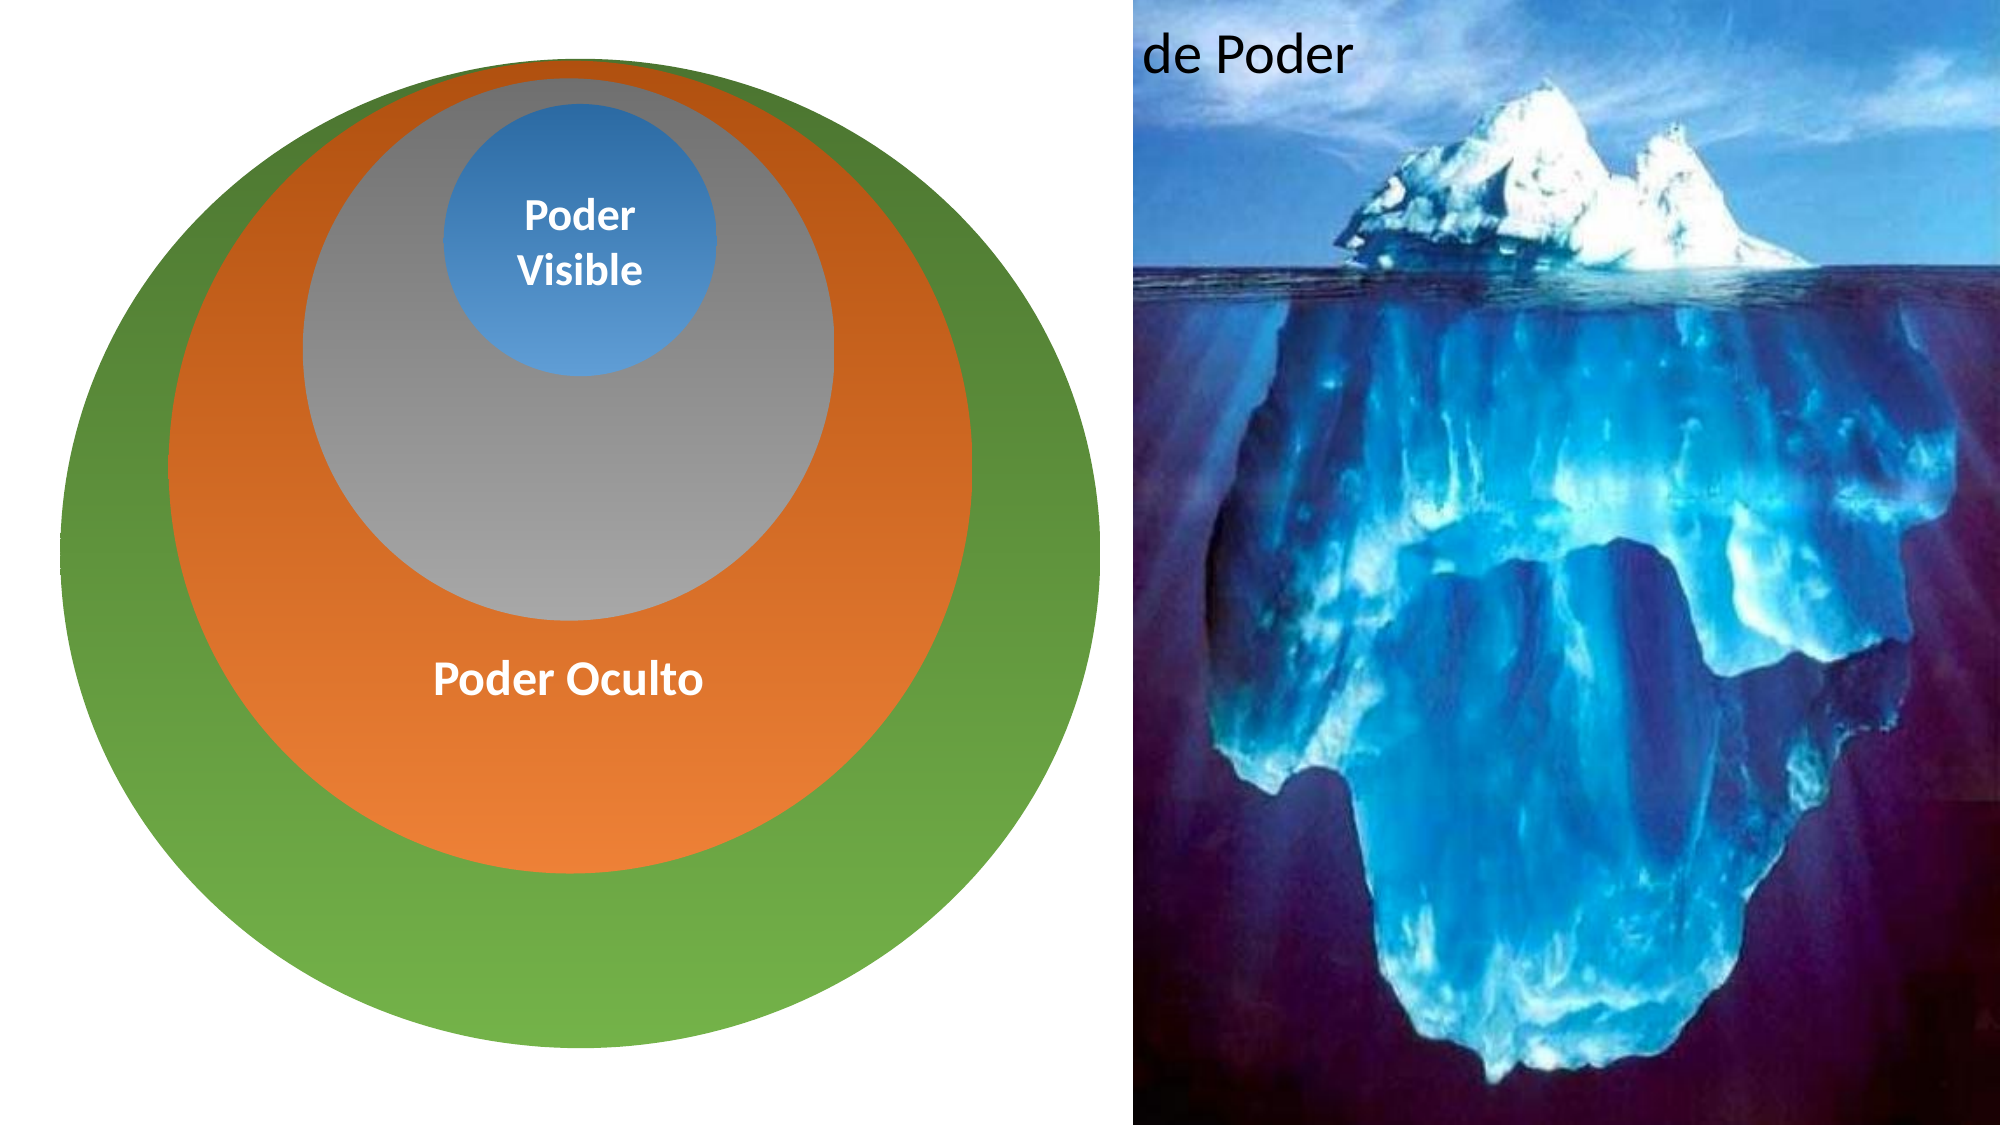

Los 4 Caras de Poder
Poder Sistemico
Poder Invisible
Poder Oculto
Poder Visible